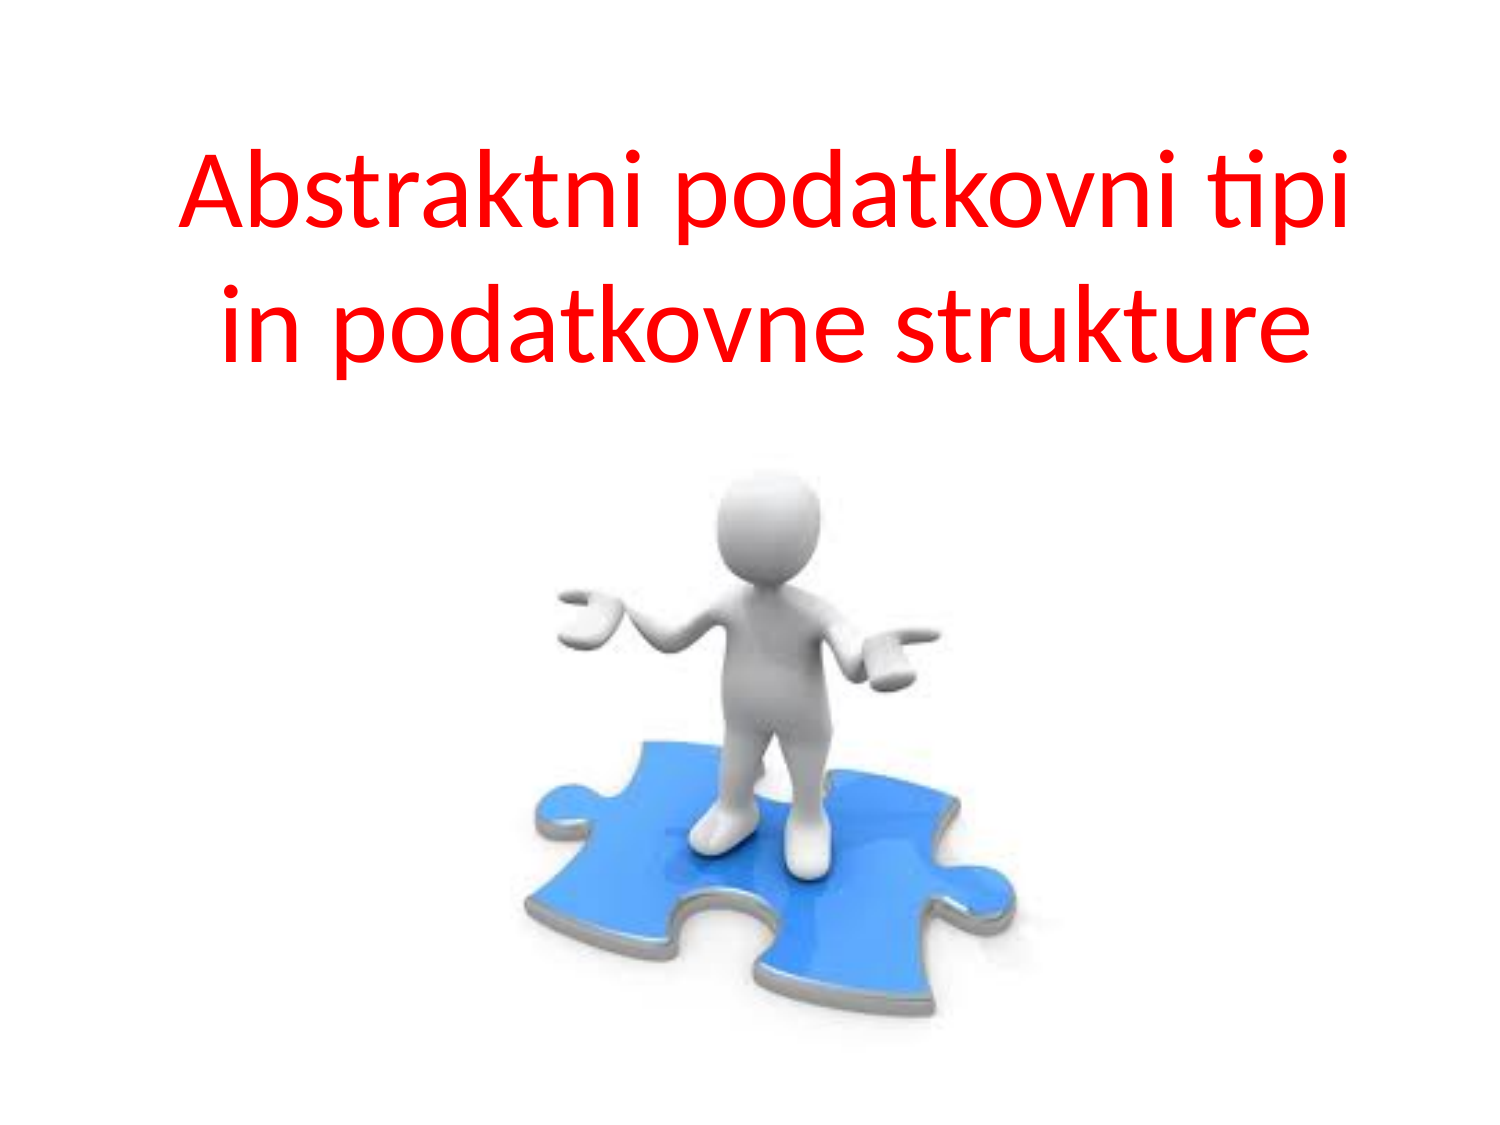

# Abstraktni podatkovni tipi in podatkovne strukture